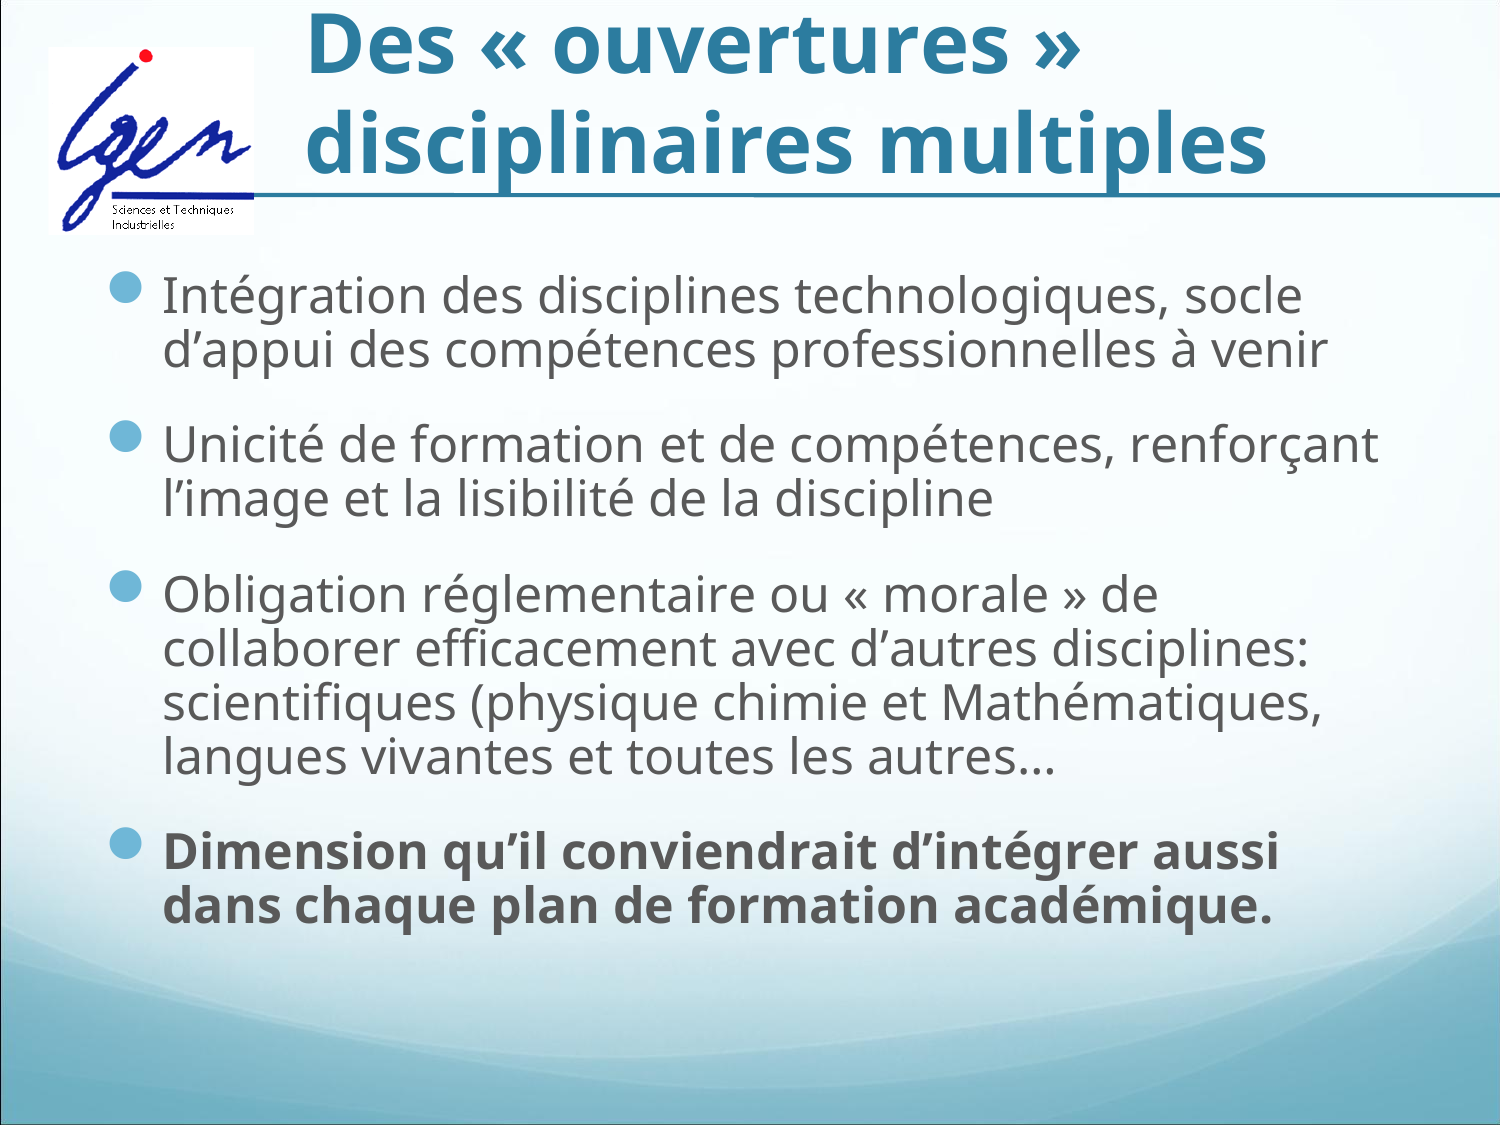

# Des « ouvertures » disciplinaires multiples
Intégration des disciplines technologiques, socle d’appui des compétences professionnelles à venir
Unicité de formation et de compétences, renforçant l’image et la lisibilité de la discipline
Obligation réglementaire ou « morale » de collaborer efficacement avec d’autres disciplines: scientifiques (physique chimie et Mathématiques, langues vivantes et toutes les autres…
Dimension qu’il conviendrait d’intégrer aussi dans chaque plan de formation académique.